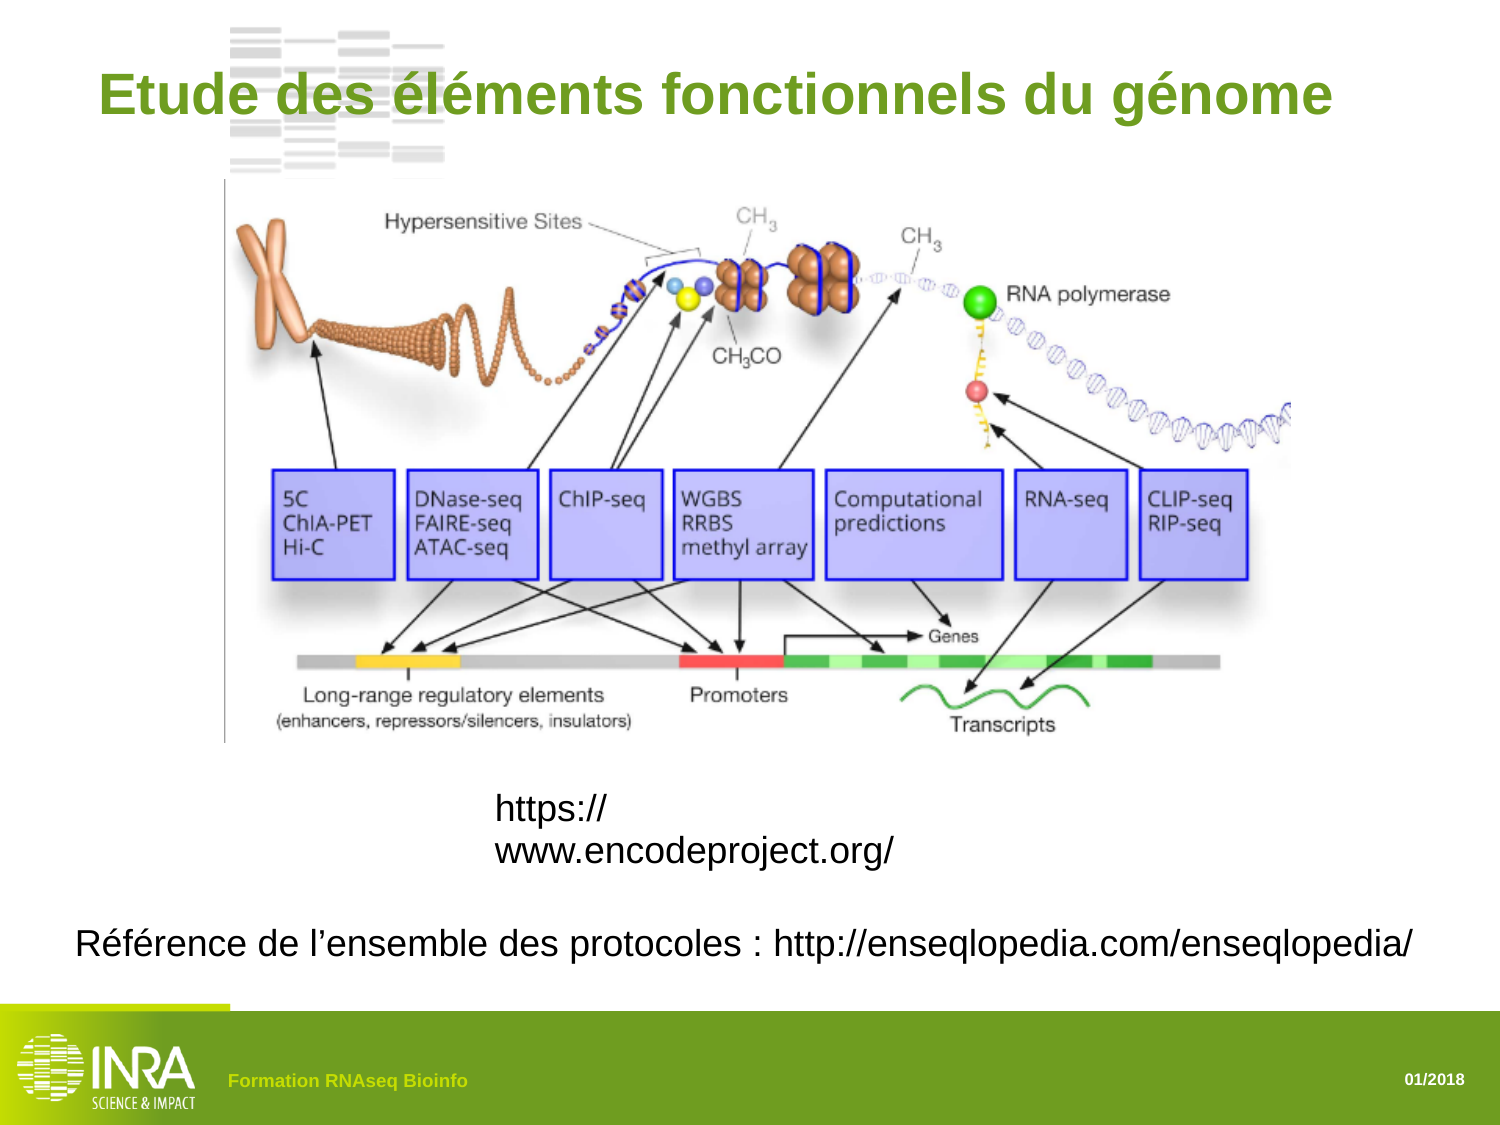

Etude des éléments fonctionnels du génome
https://www.encodeproject.org/
Référence de l’ensemble des protocoles : http://enseqlopedia.com/enseqlopedia/